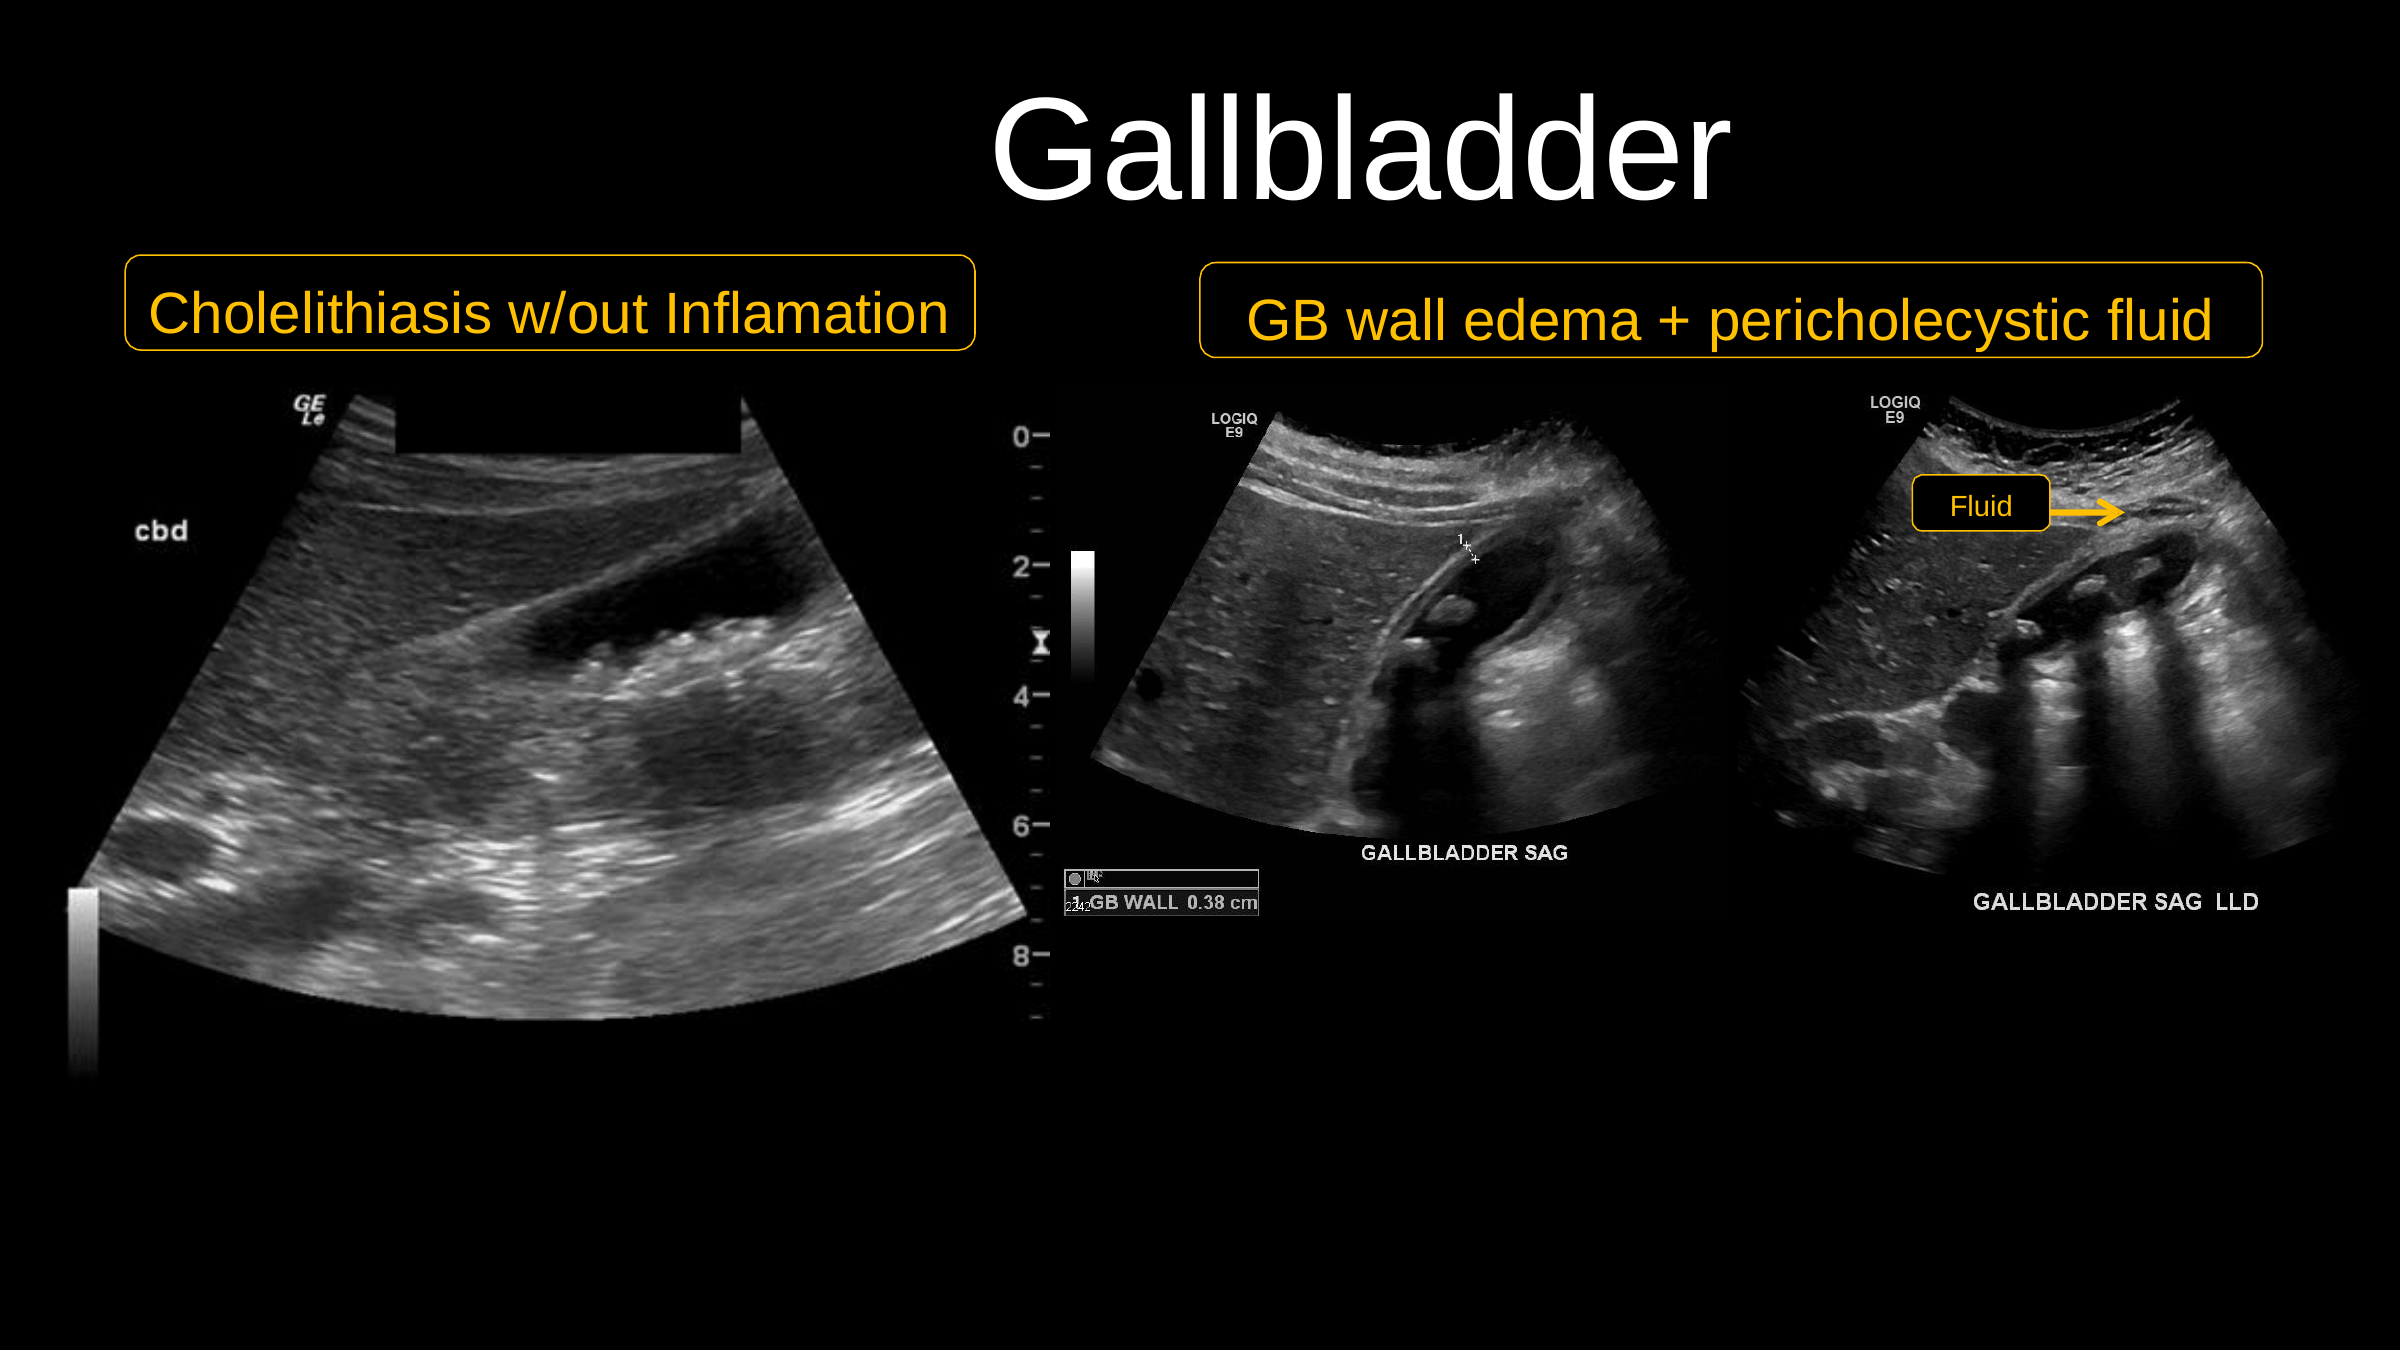

# Gallbladder
Cholelithiasis w/out Inflamation
GB wall edema + pericholecystic fluid
Fluid